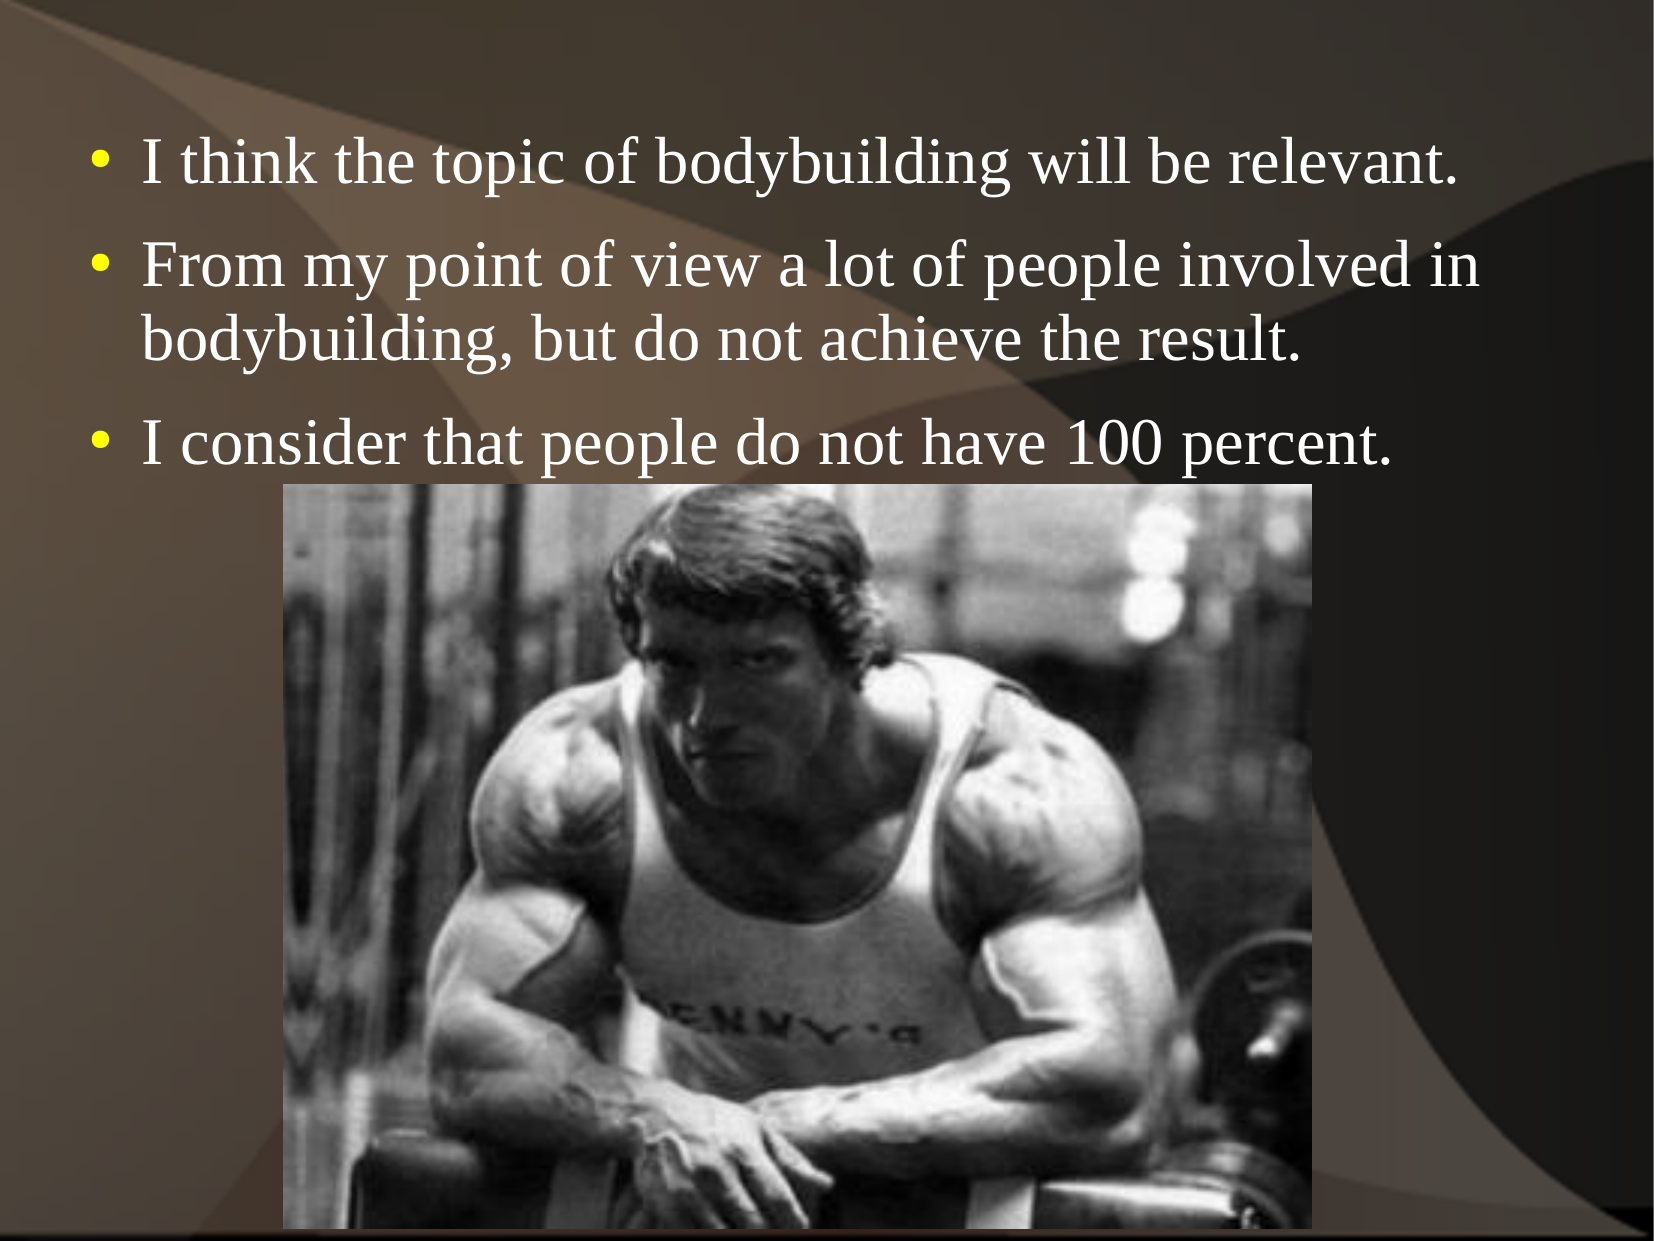

# I think the topic of bodybuilding will be relevant.
From my point of view a lot of people involved in bodybuilding, but do not achieve the result.
I consider that people do not have 100 percent.